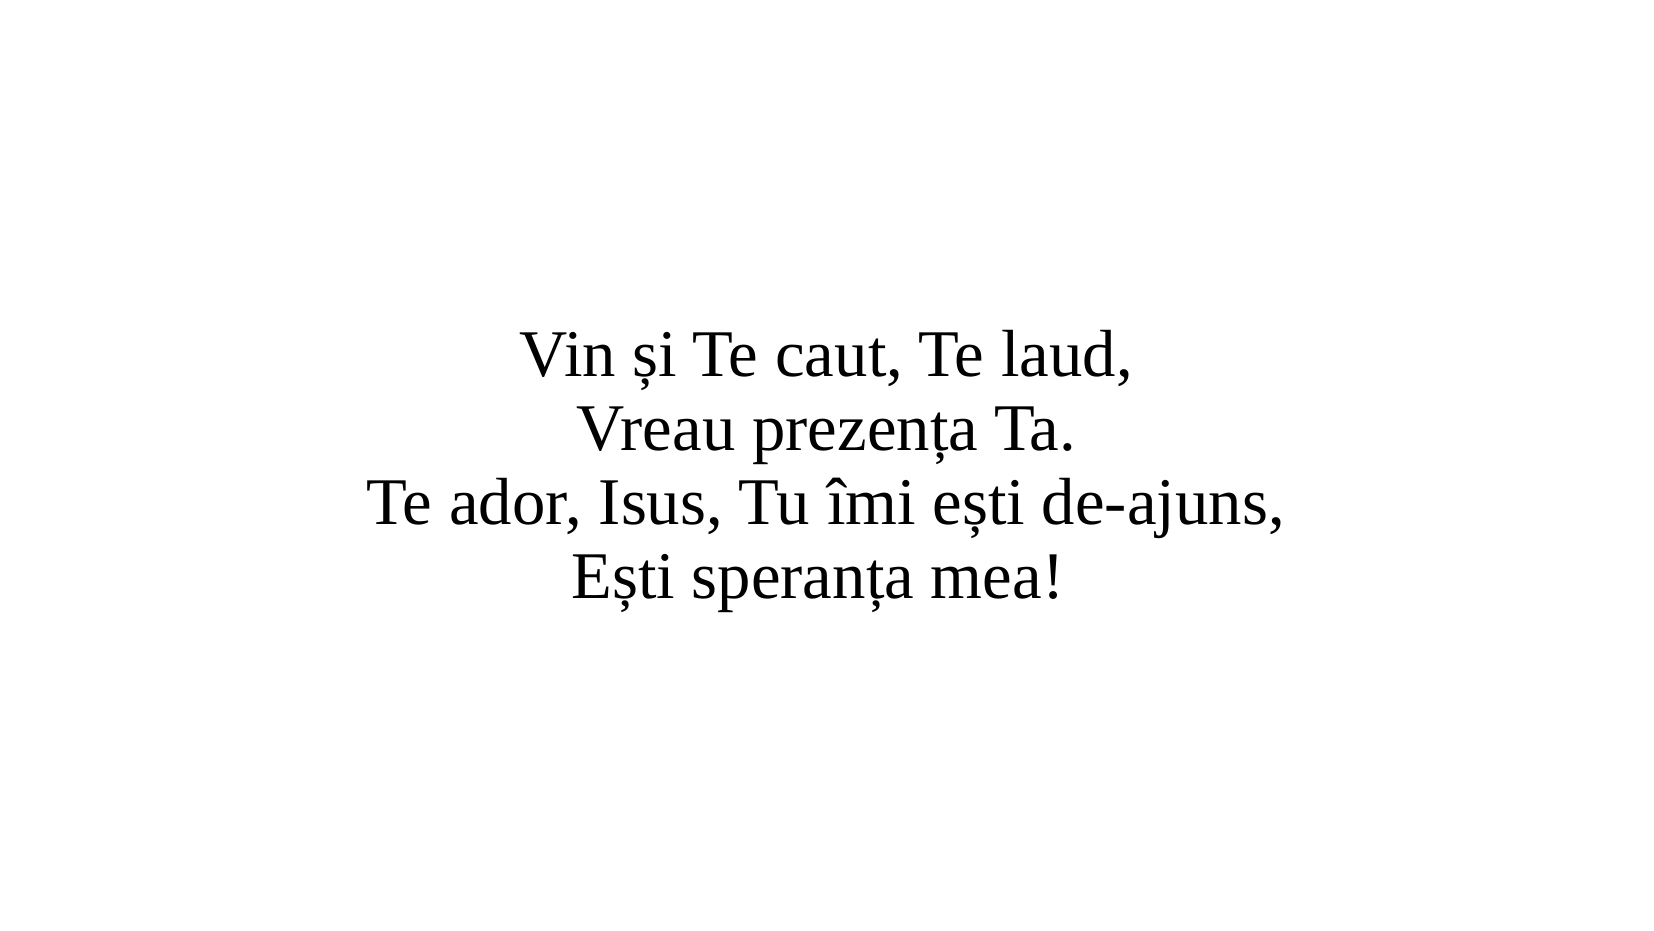

# Vin și Te caut, Te laud,
Vreau prezența Ta.
Te ador, Isus, Tu îmi ești de-ajuns,
Ești speranța mea!